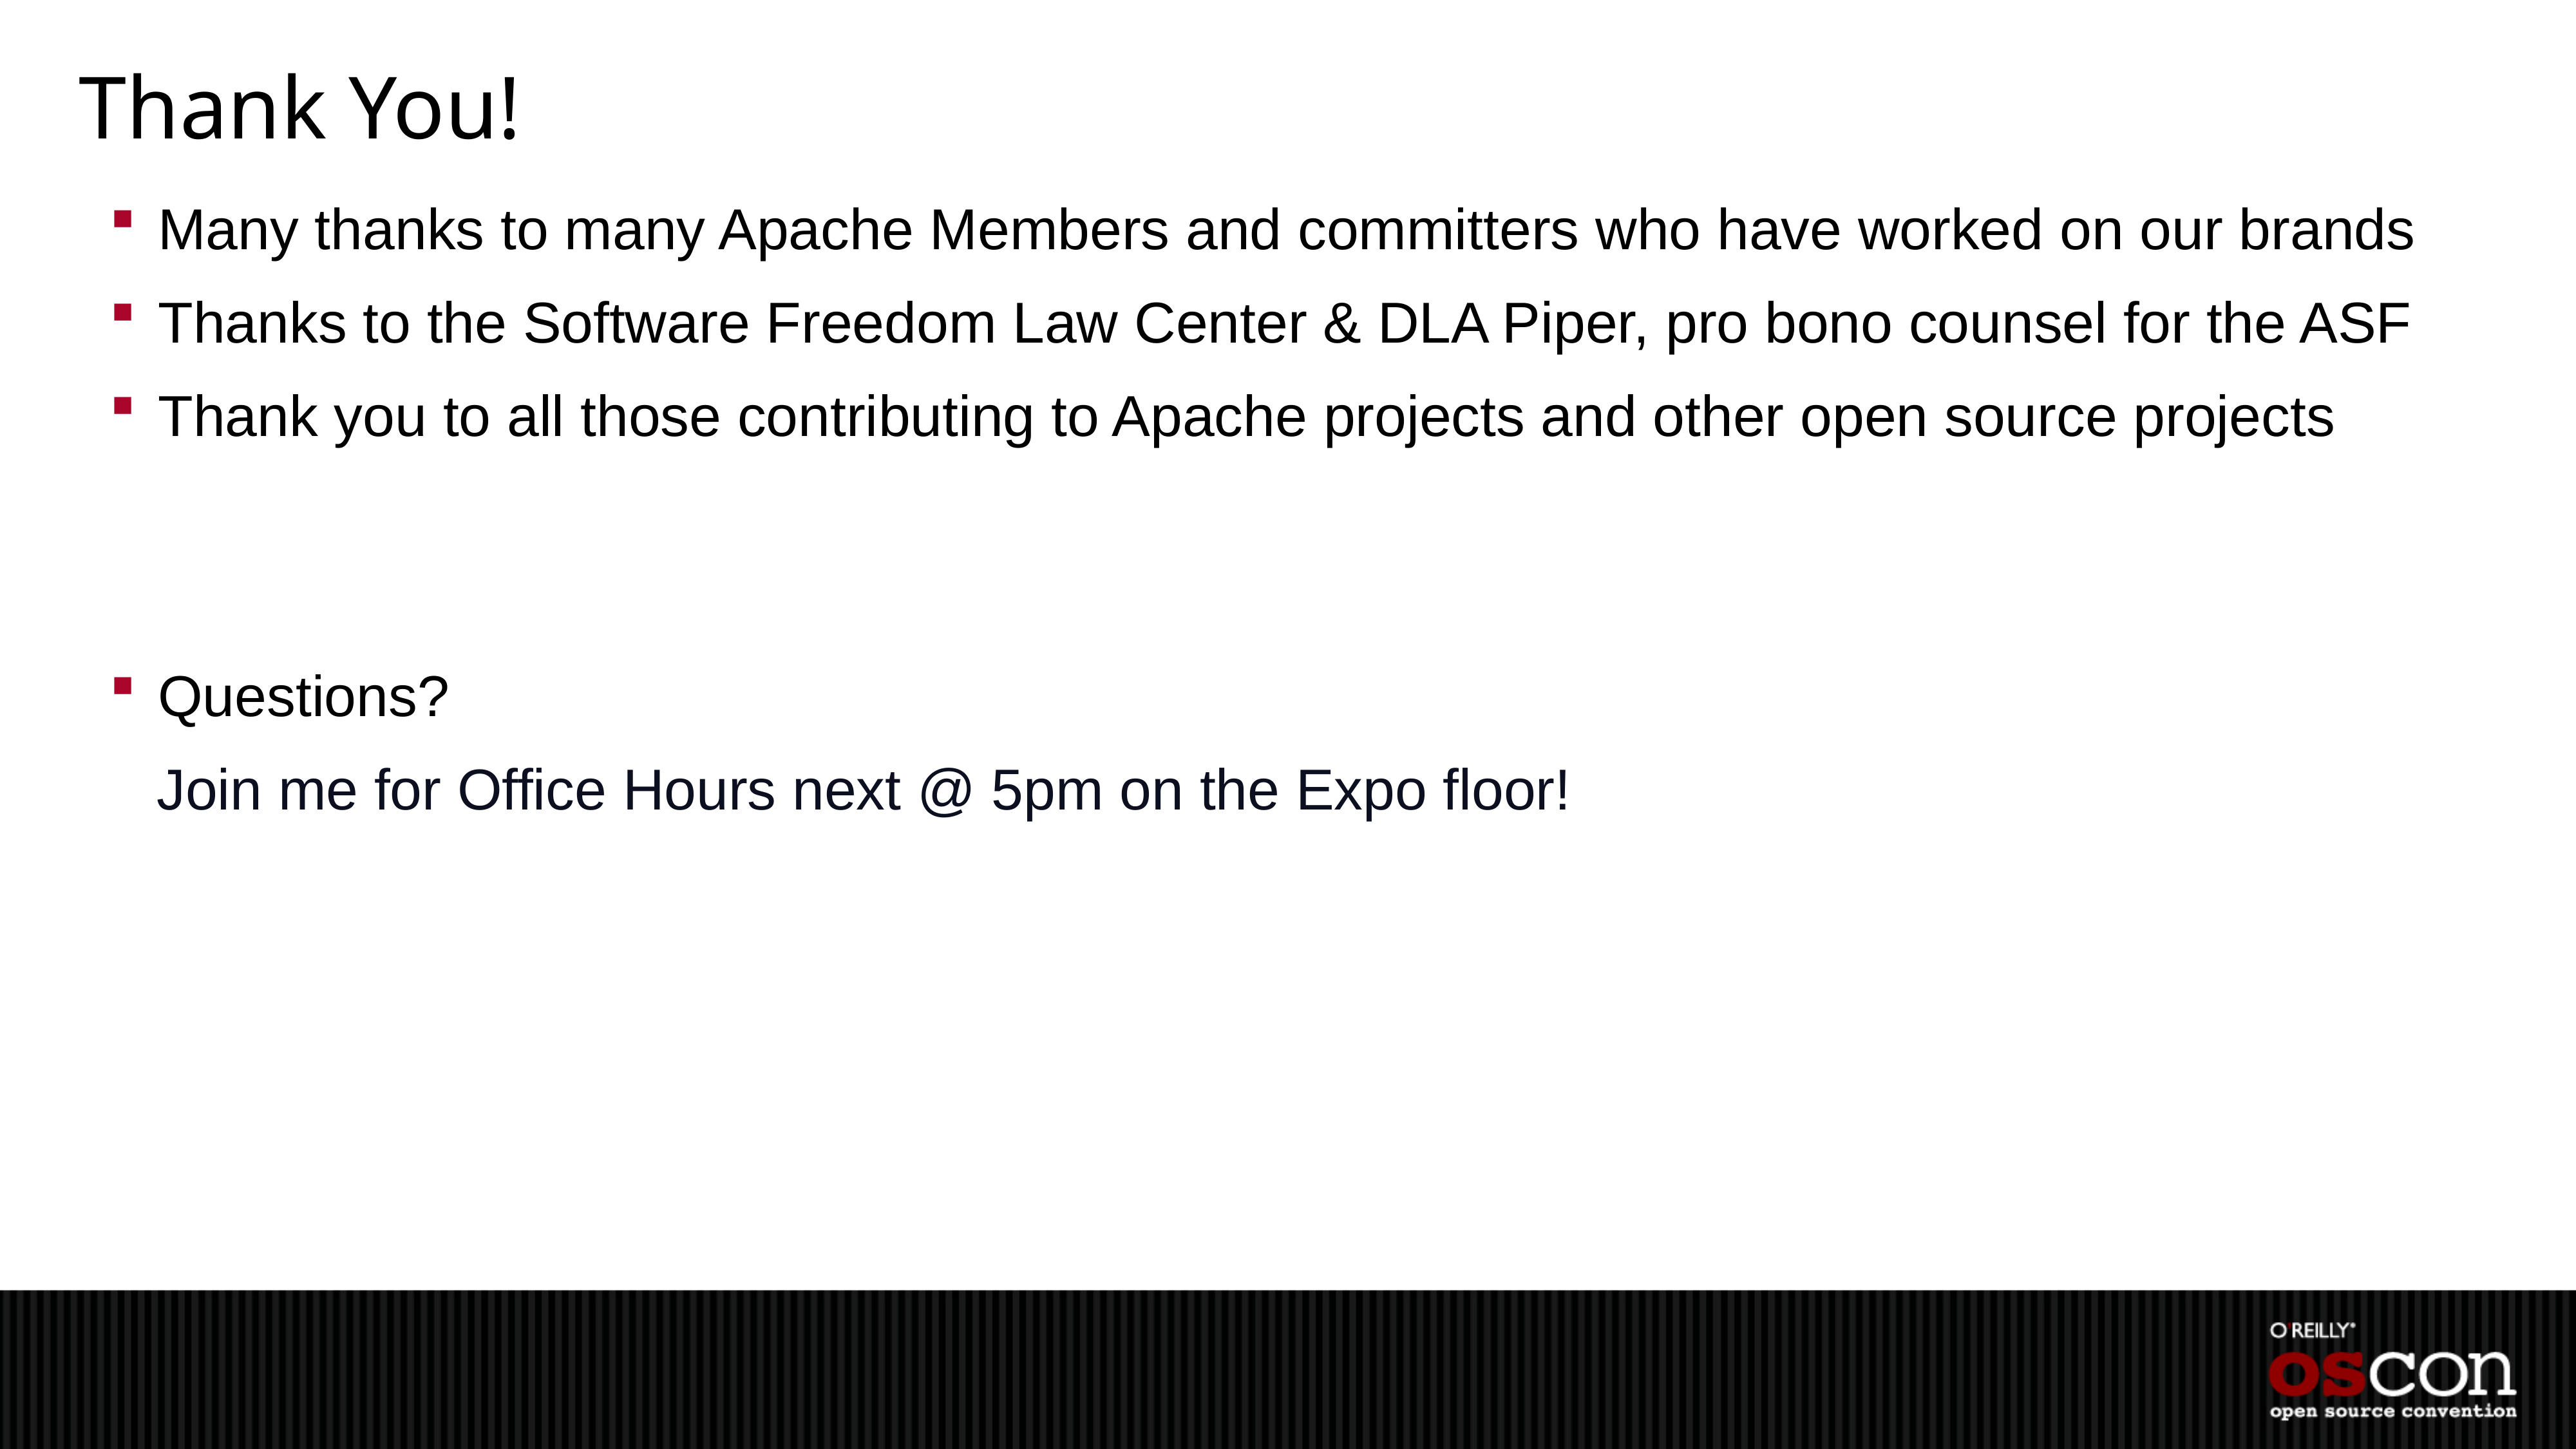

# Thank You!
Many thanks to many Apache Members and committers who have worked on our brands
Thanks to the Software Freedom Law Center & DLA Piper, pro bono counsel for the ASF
Thank you to all those contributing to Apache projects and other open source projects
Questions?
Join me for Office Hours next @ 5pm on the Expo floor!